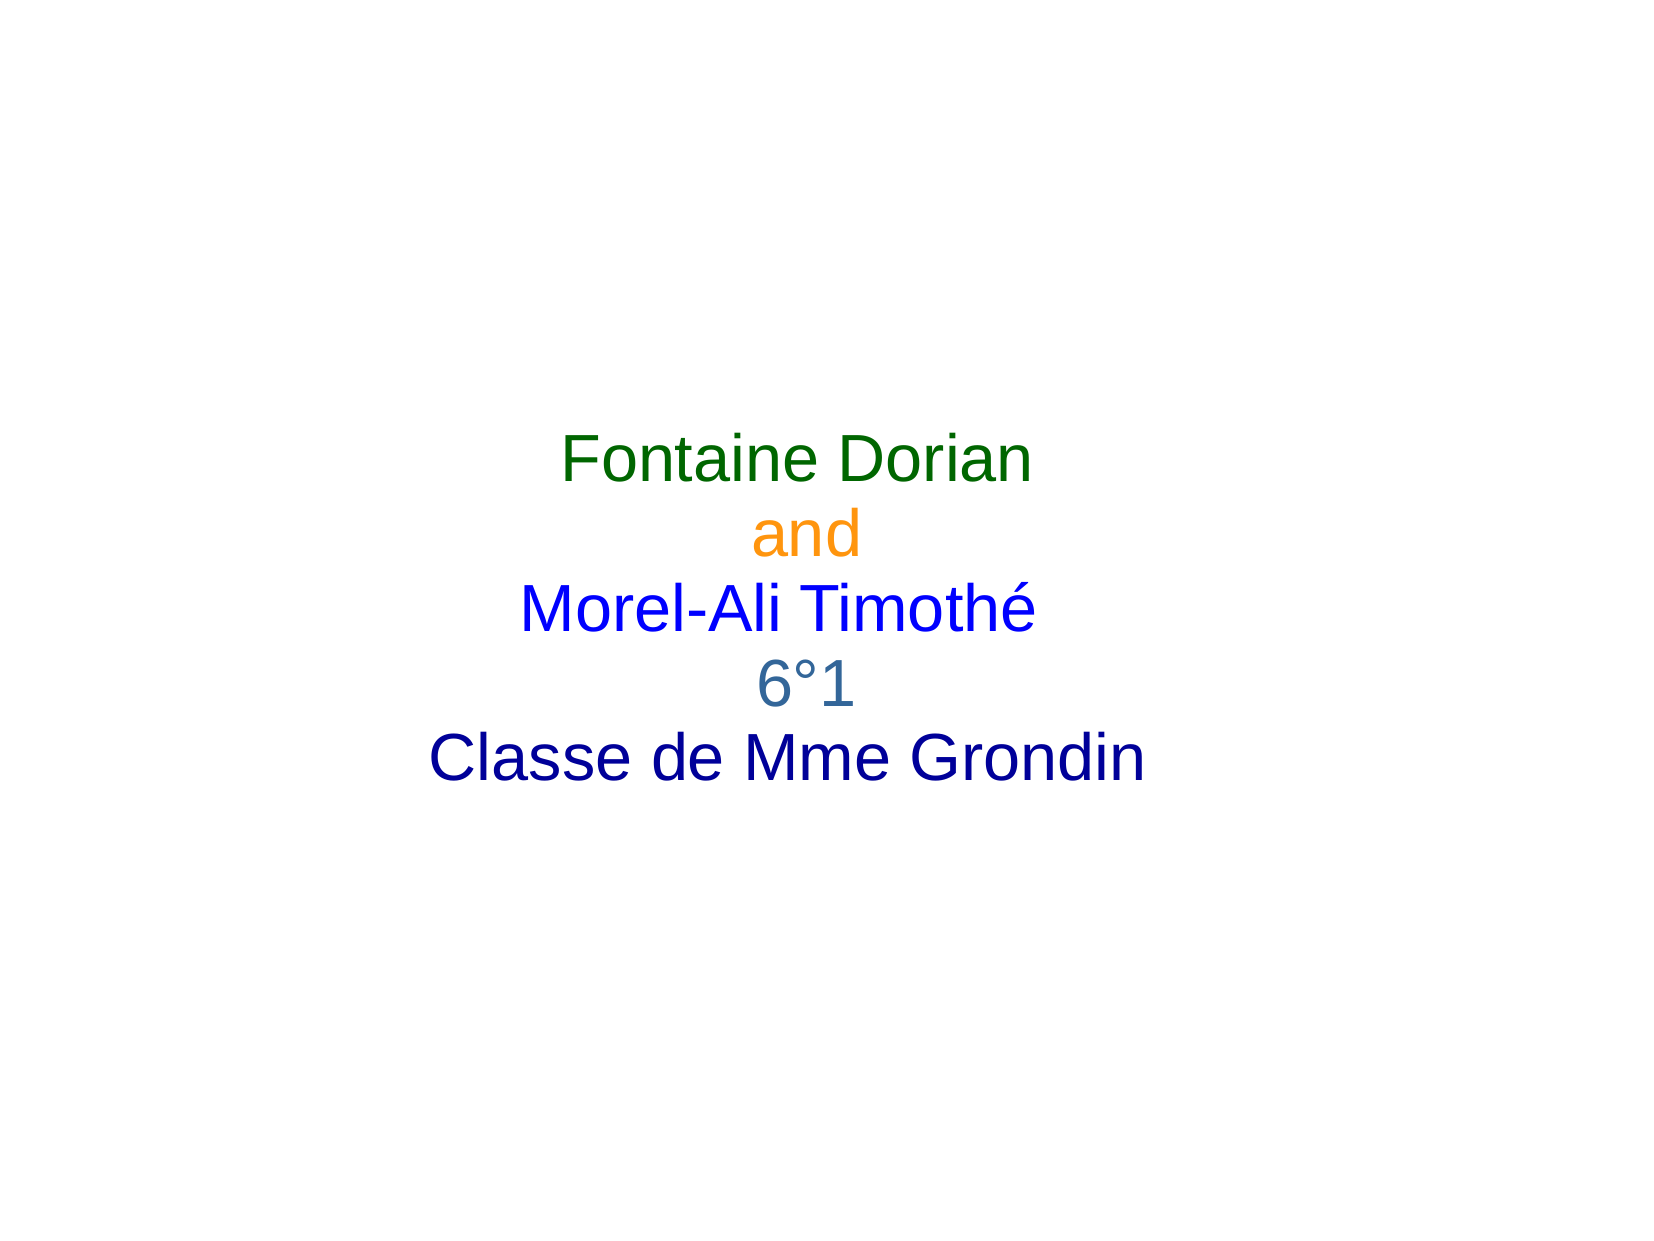

# Fontaine Dorian
 and
 Morel-Ali Timothé
 6°1
Classe de Mme Grondin